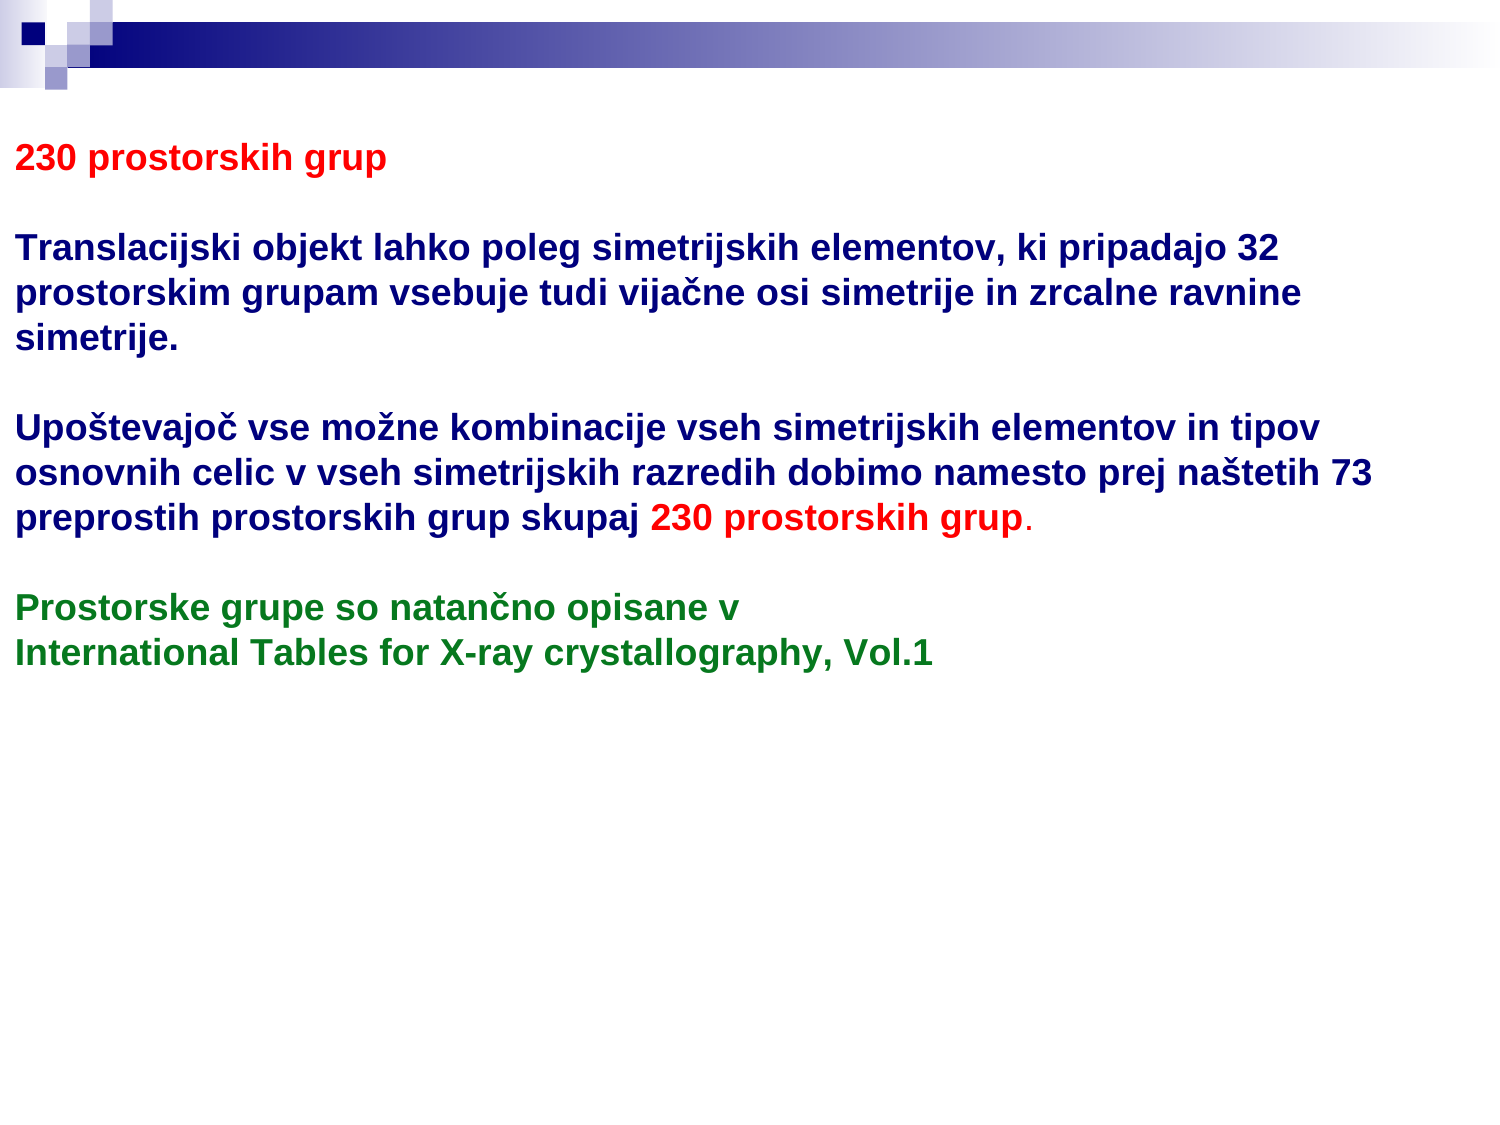

230 prostorskih grup
Translacijski objekt lahko poleg simetrijskih elementov, ki pripadajo 32 prostorskim grupam vsebuje tudi vijačne osi simetrije in zrcalne ravnine simetrije.
Upoštevajoč vse možne kombinacije vseh simetrijskih elementov in tipov osnovnih celic v vseh simetrijskih razredih dobimo namesto prej naštetih 73 preprostih prostorskih grup skupaj 230 prostorskih grup.
Prostorske grupe so natančno opisane v
International Tables for X-ray crystallography, Vol.1